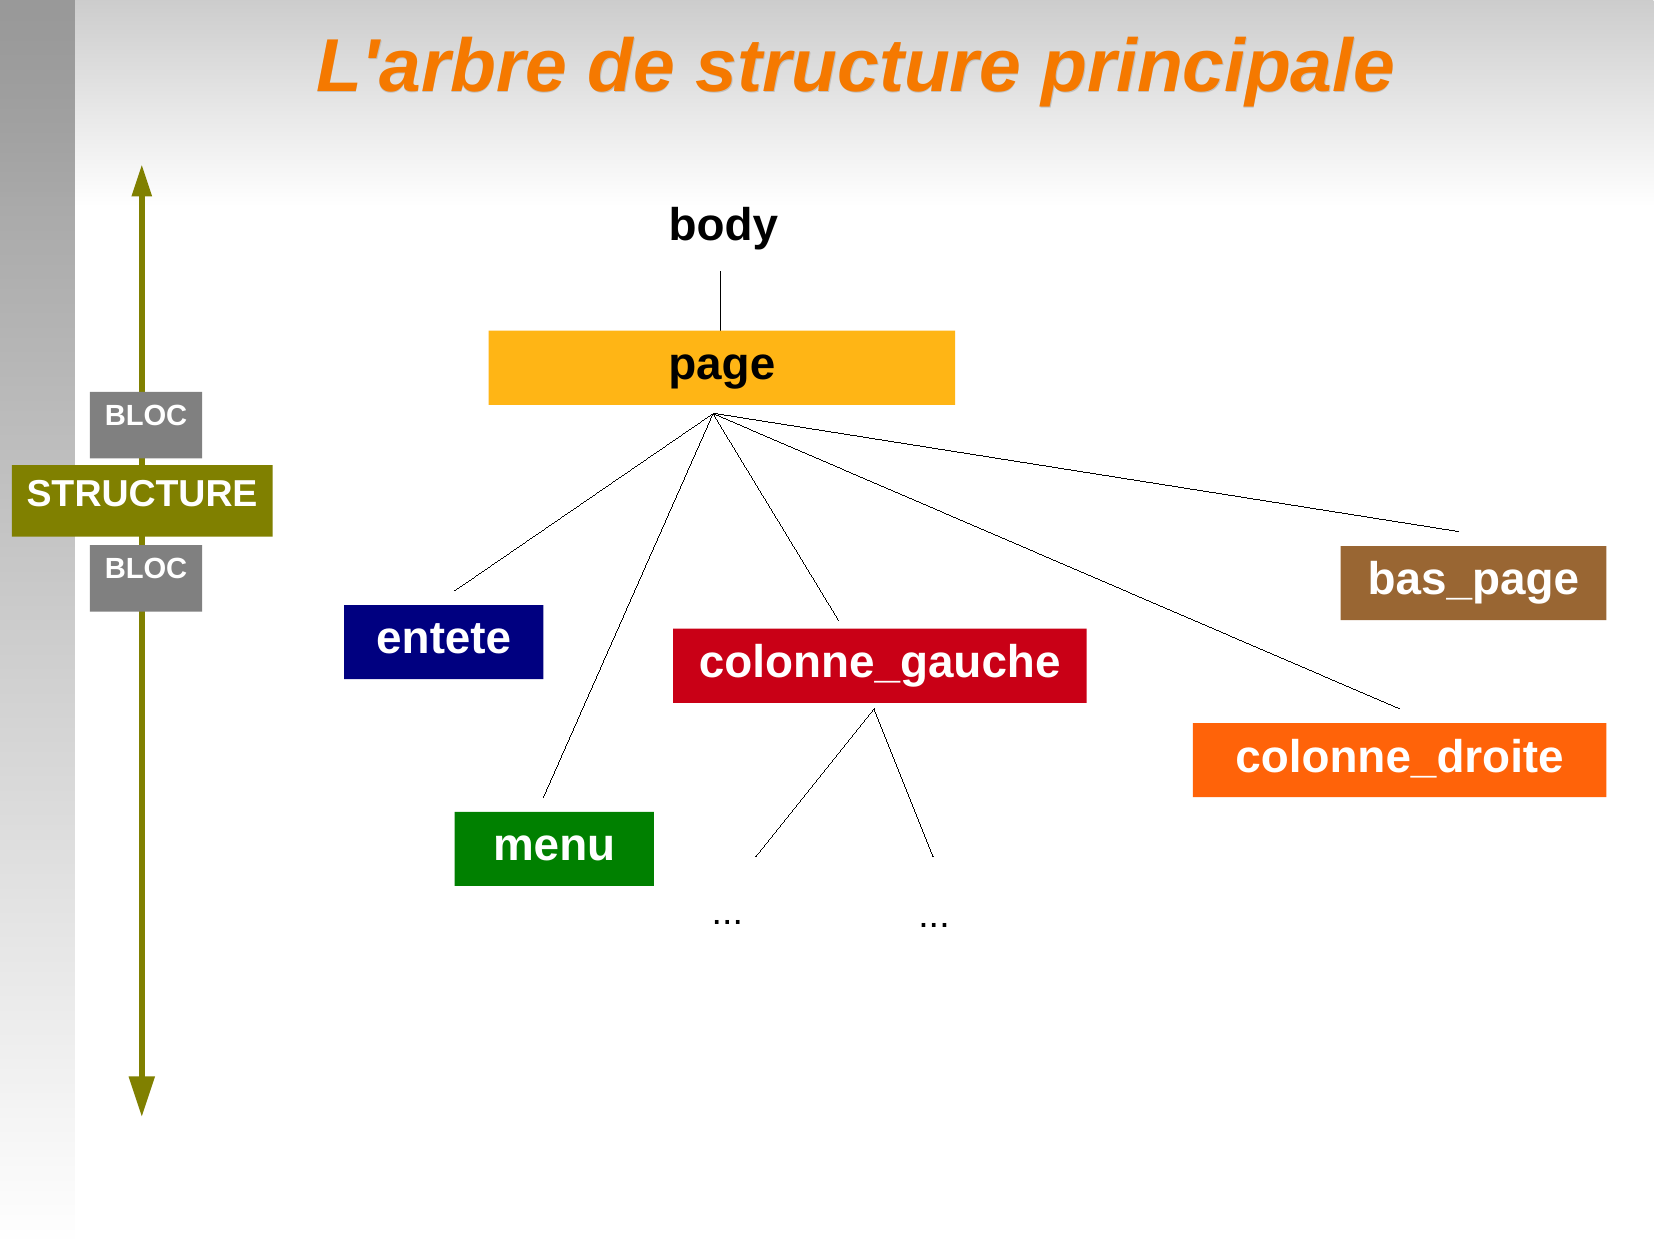

# L'arbre de structure principale
body
page
page
BLOC
STRUCTURE
BLOC
bas_page
entete
colonne_gauche
colonne_droite
menu
...
...